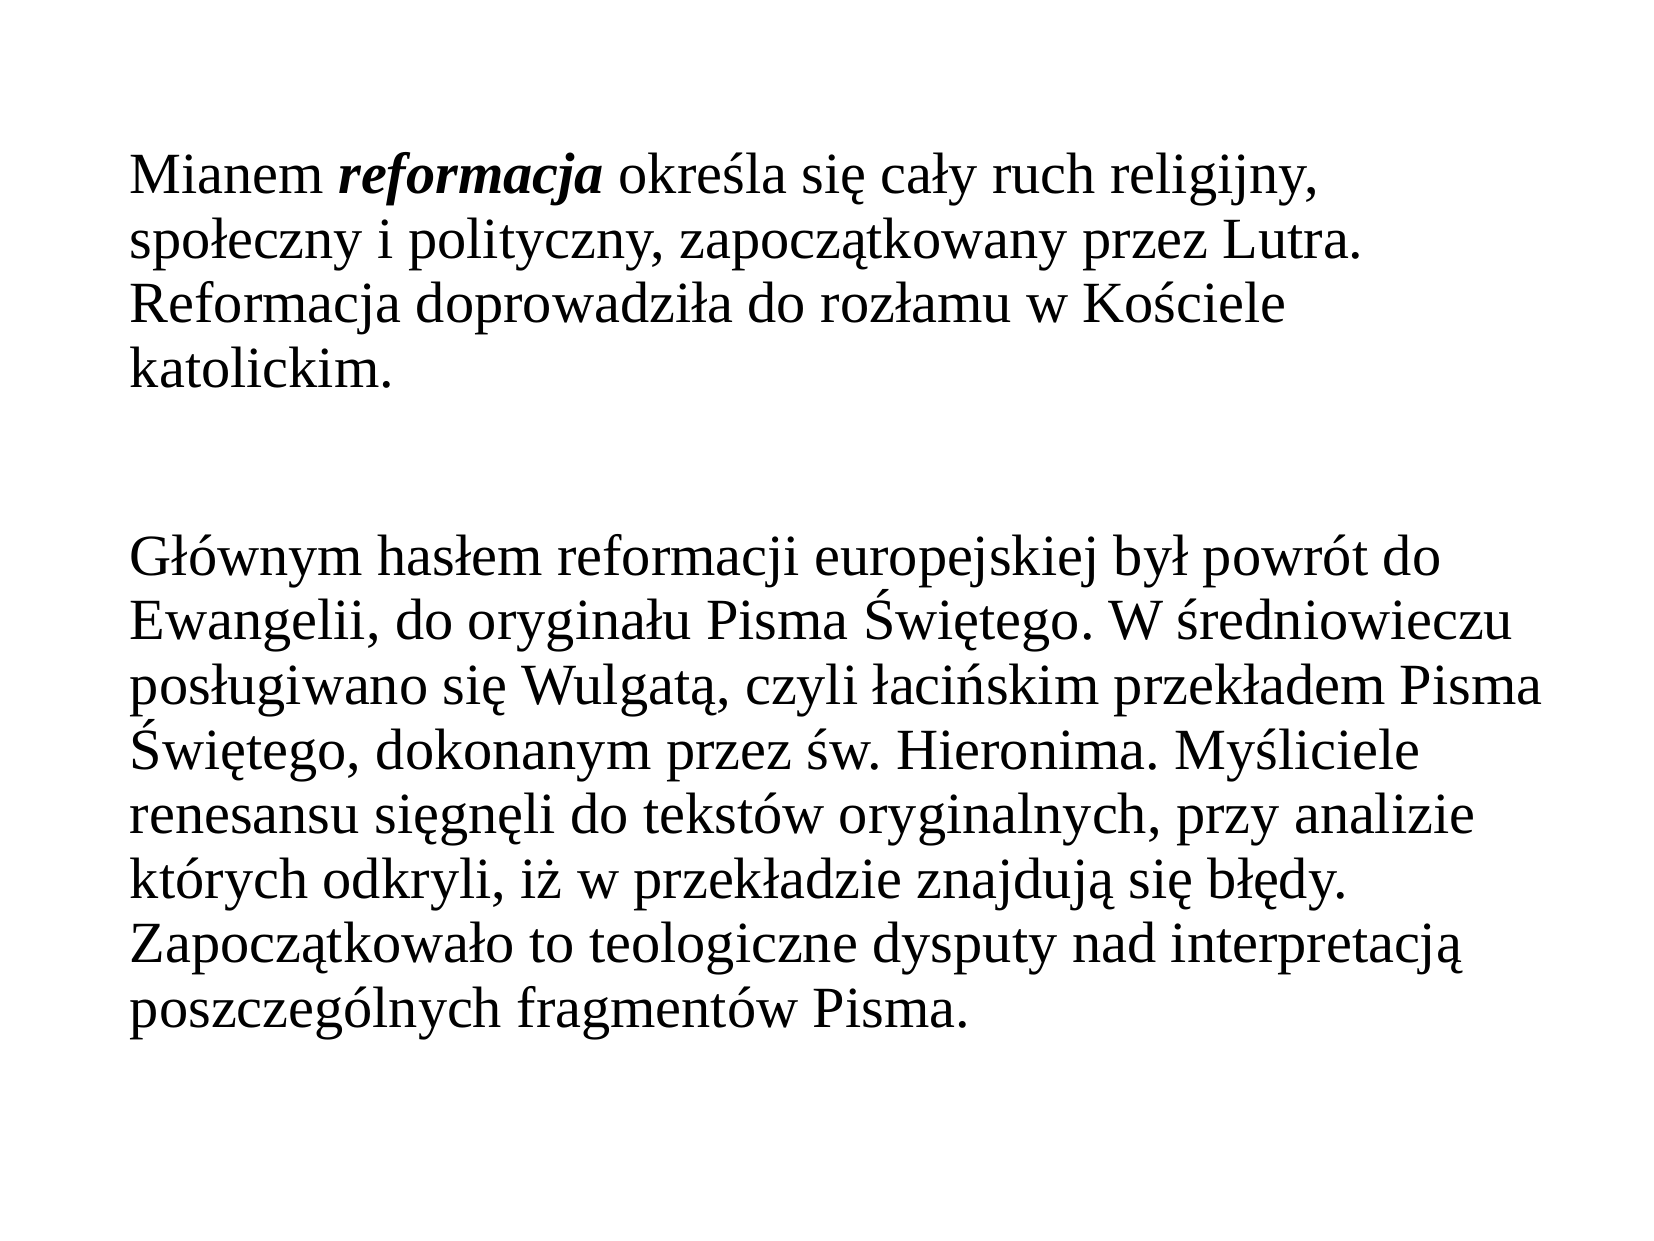

#
Mianem reformacja określa się cały ruch religijny, społeczny i polityczny, zapoczątkowany przez Lutra. Reformacja doprowadziła do rozłamu w Kościele katolickim.
Głównym hasłem reformacji europejskiej był powrót do Ewangelii, do oryginału Pisma Świętego. W średniowieczu posługiwano się Wulgatą, czyli łacińskim przekładem Pisma Świętego, dokonanym przez św. Hieronima. Myśliciele renesansu sięgnęli do tekstów oryginalnych, przy analizie których odkryli, iż w przekładzie znajdują się błędy. Zapoczątkowało to teologiczne dysputy nad interpretacją poszczególnych fragmentów Pisma.